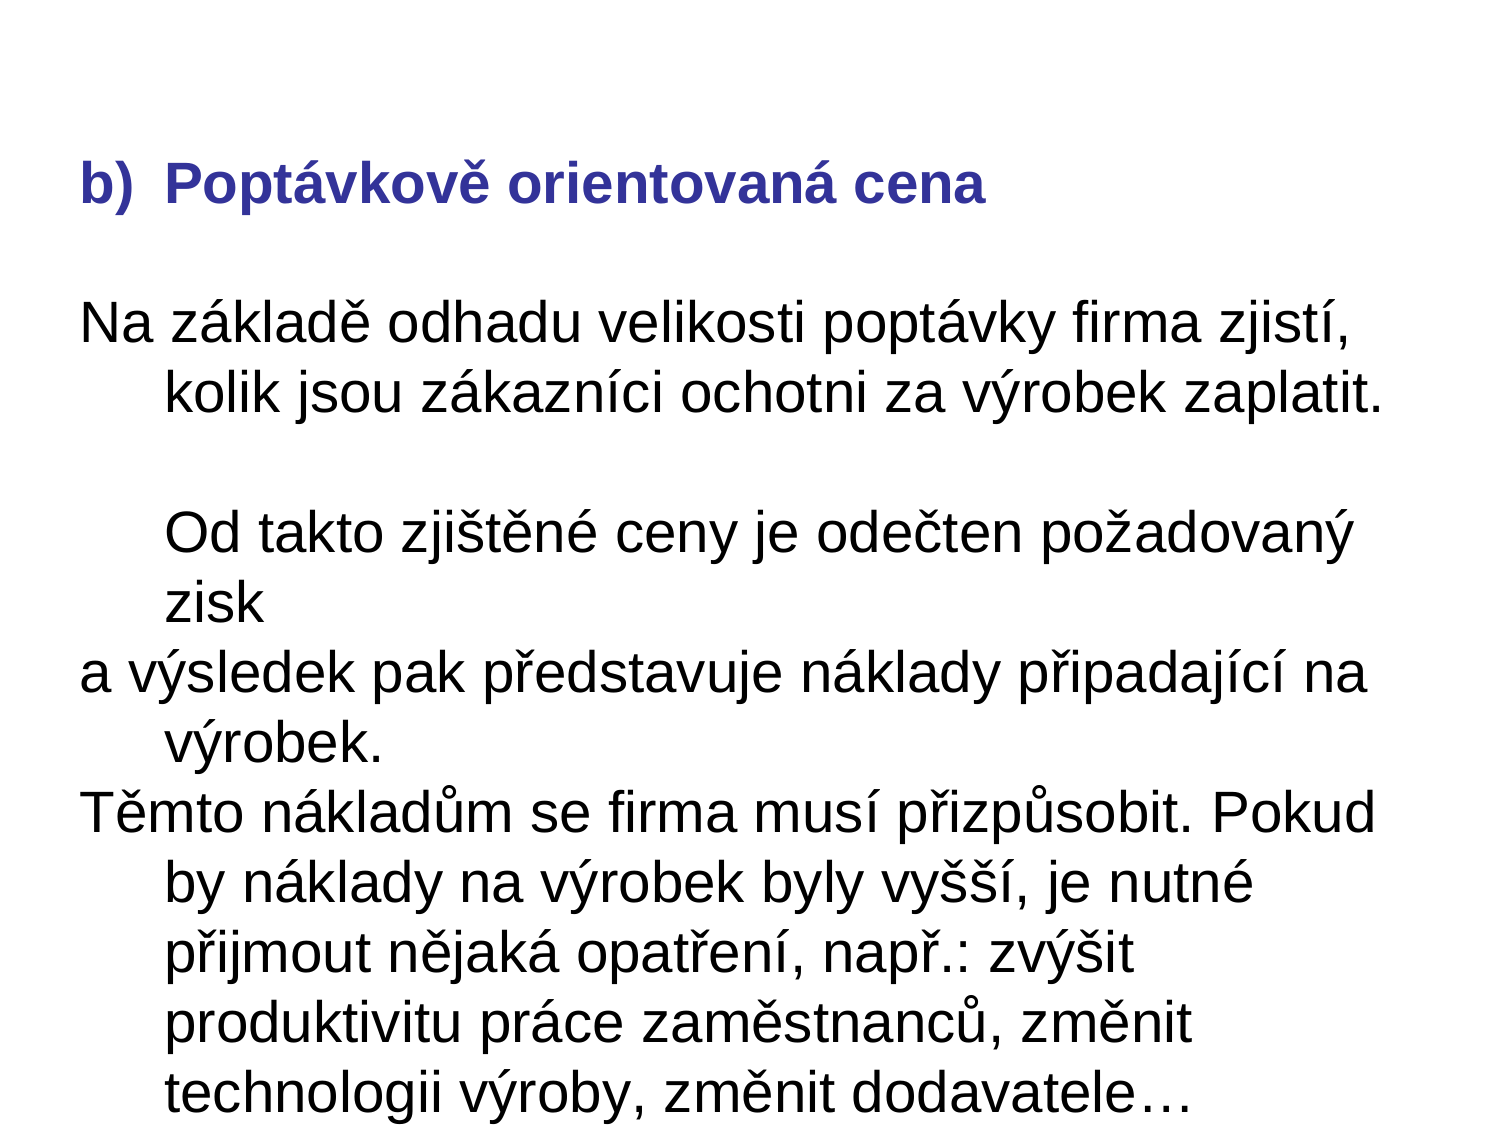

# Poptávkově orientovaná cena
Na základě odhadu velikosti poptávky firma zjistí, kolik jsou zákazníci ochotni za výrobek zaplatit.
Od takto zjištěné ceny je odečten požadovaný zisk
a výsledek pak představuje náklady připadající na výrobek.
Těmto nákladům se firma musí přizpůsobit. Pokud by náklady na výrobek byly vyšší, je nutné přijmout nějaká opatření, např.: zvýšit produktivitu práce zaměstnanců, změnit technologii výroby, změnit dodavatele…